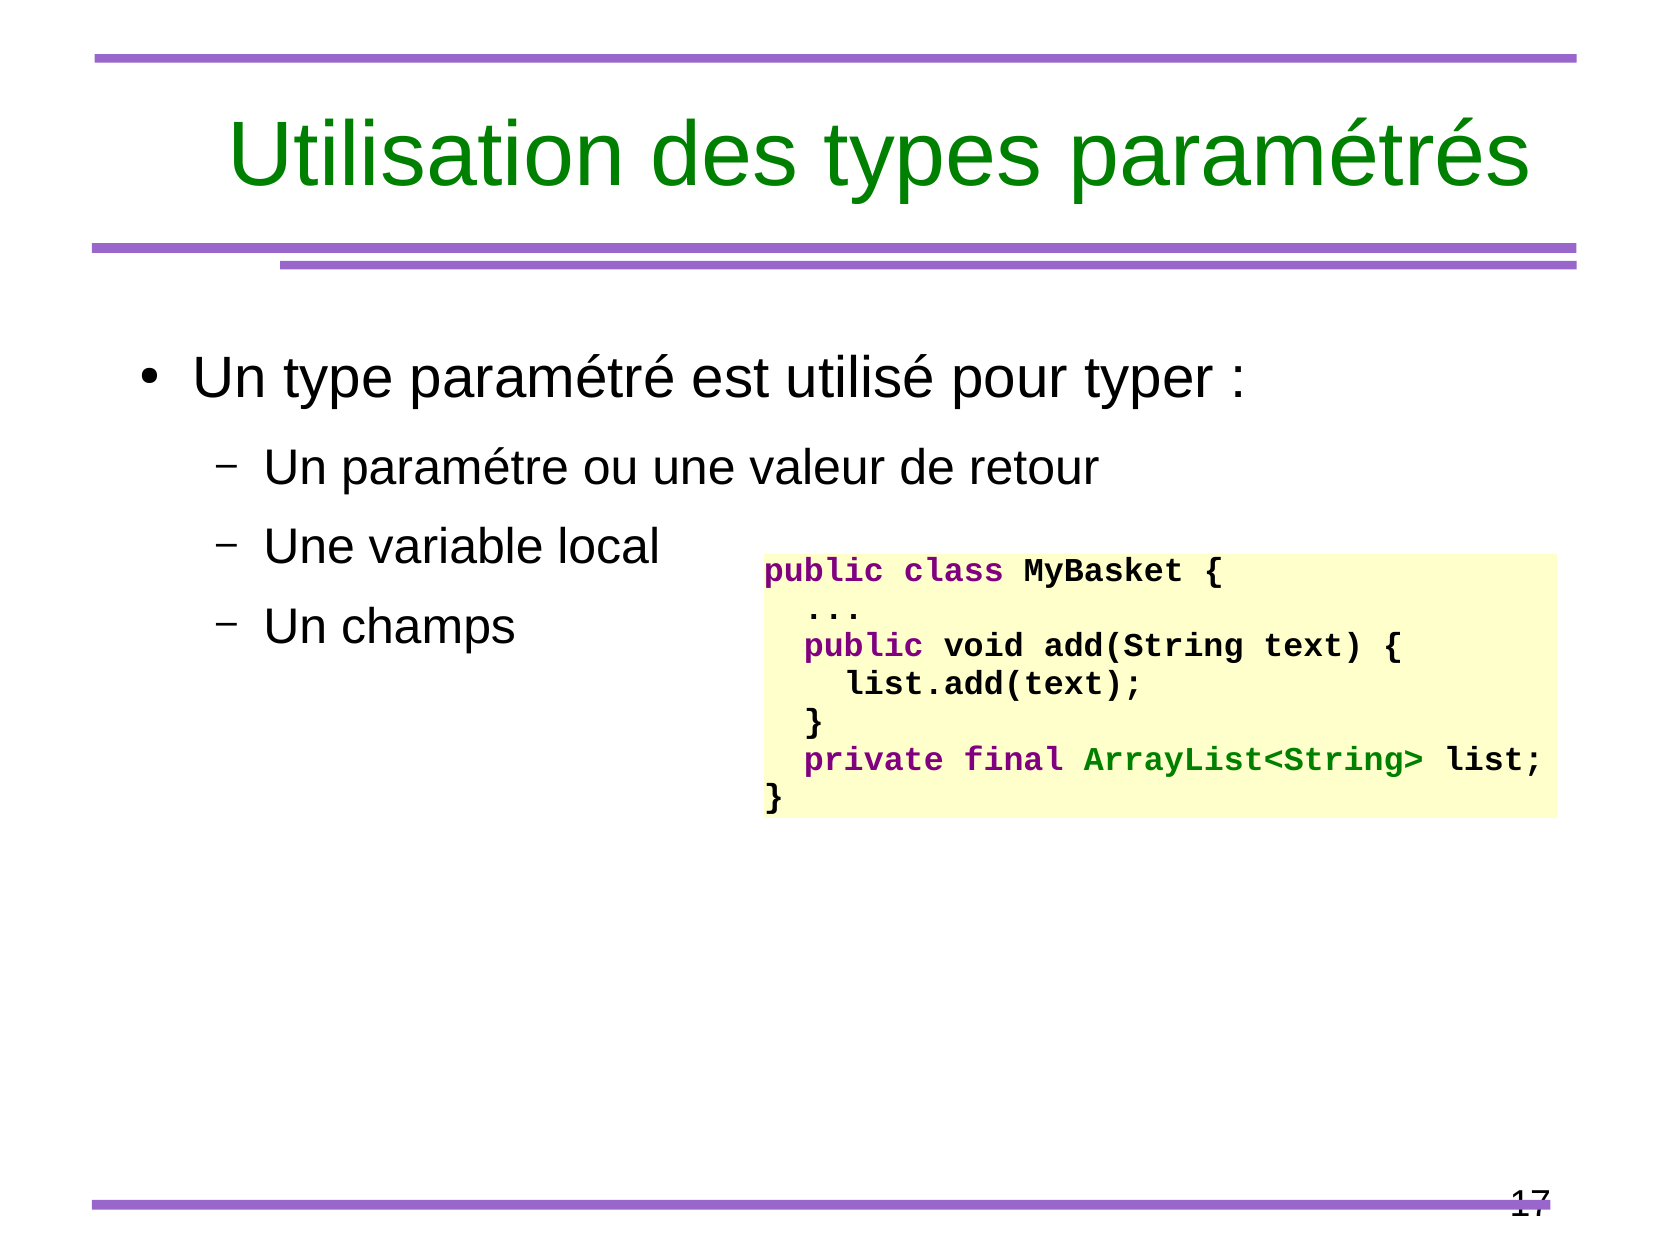

# Utilisation des types paramétrés
Un type paramétré est utilisé pour typer :
Un paramétre ou une valeur de retour
Une variable local
Un champs
public class MyBasket {
 ...
 public void add(String text) {
 list.add(text);
 }
 private final ArrayList<String> list;
}